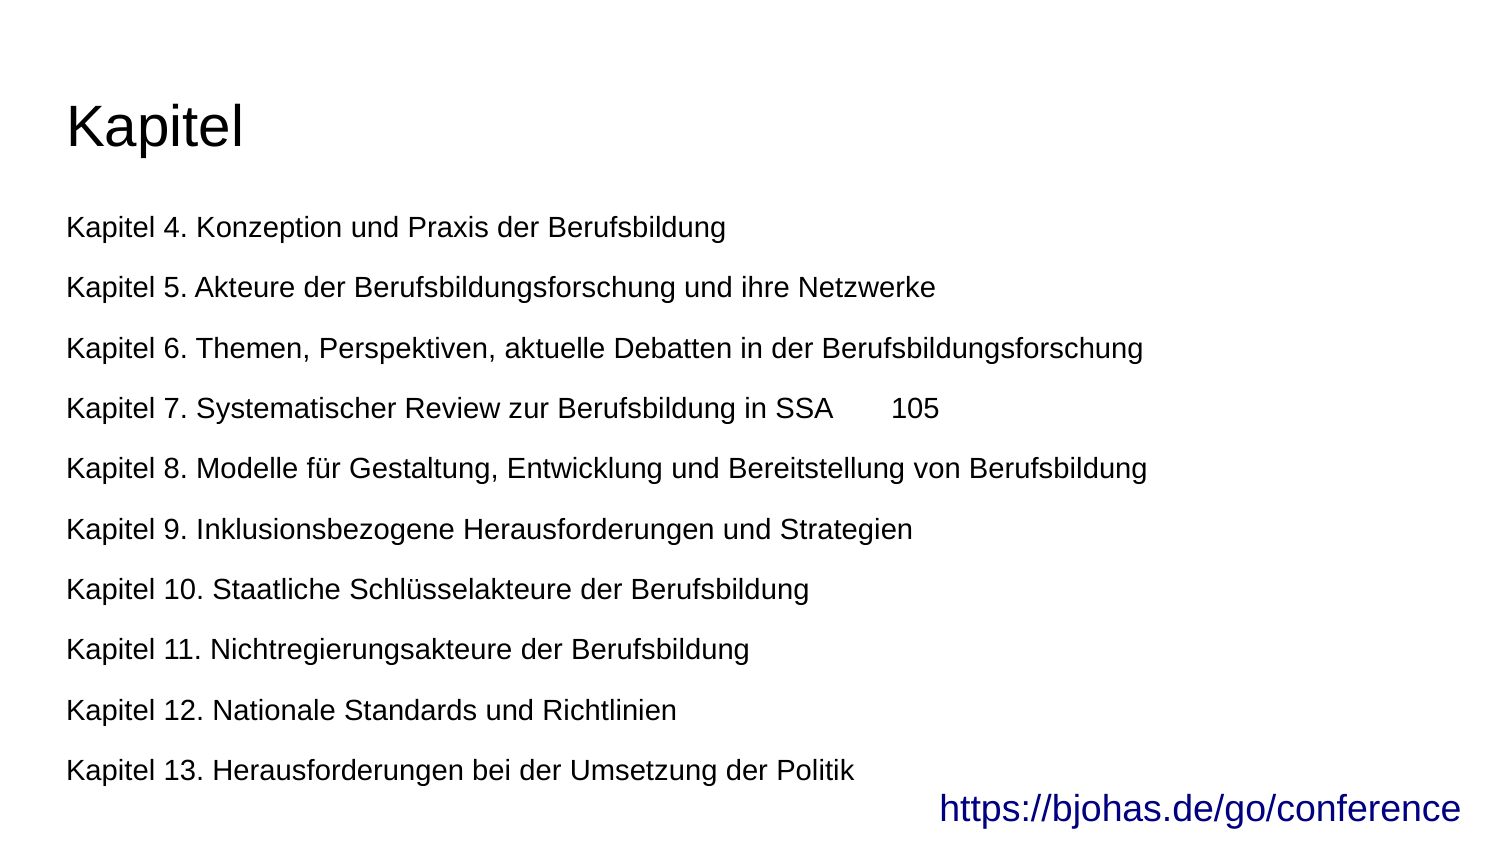

# Kapitel
Kapitel 4. Konzeption und Praxis der Berufsbildung
Kapitel 5. Akteure der Berufsbildungsforschung und ihre Netzwerke
Kapitel 6. Themen, Perspektiven, aktuelle Debatten in der Berufsbildungsforschung
Kapitel 7. Systematischer Review zur Berufsbildung in SSA	105
Kapitel 8. Modelle für Gestaltung, Entwicklung und Bereitstellung von Berufsbildung
Kapitel 9. Inklusionsbezogene Herausforderungen und Strategien
Kapitel 10. Staatliche Schlüsselakteure der Berufsbildung
Kapitel 11. Nichtregierungsakteure der Berufsbildung
Kapitel 12. Nationale Standards und Richtlinien
Kapitel 13. Herausforderungen bei der Umsetzung der Politik